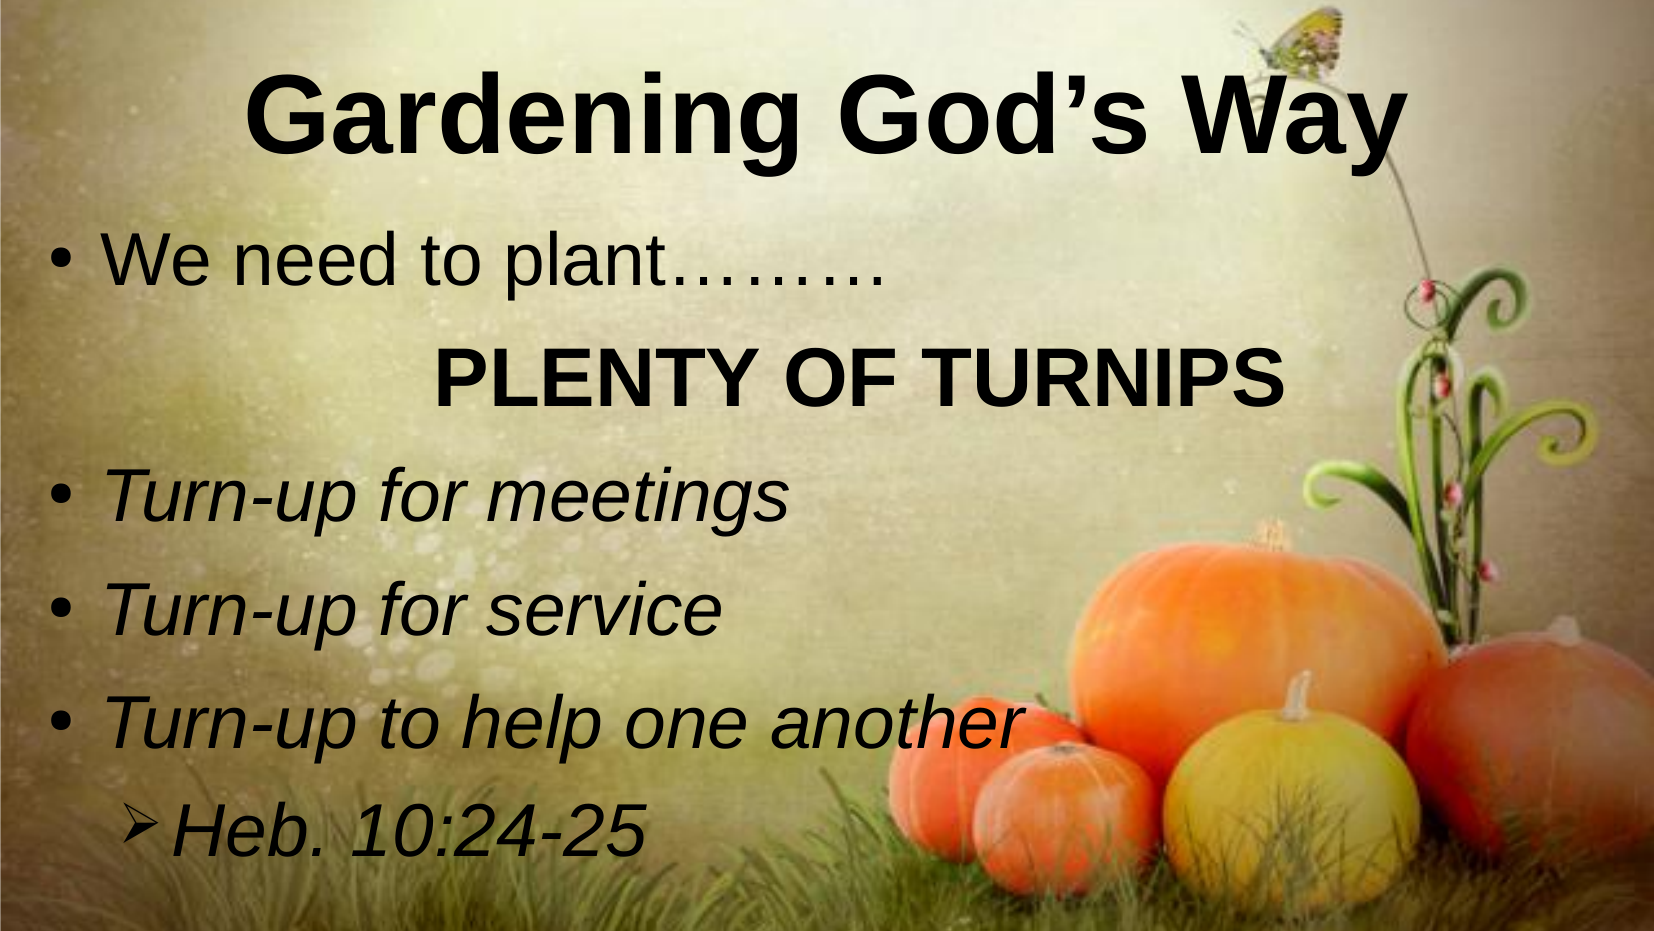

# Gardening God’s Way
We need to plant………
PLENTY OF TURNIPS
Turn-up for meetings
Turn-up for service
Turn-up to help one another
Heb. 10:24-25